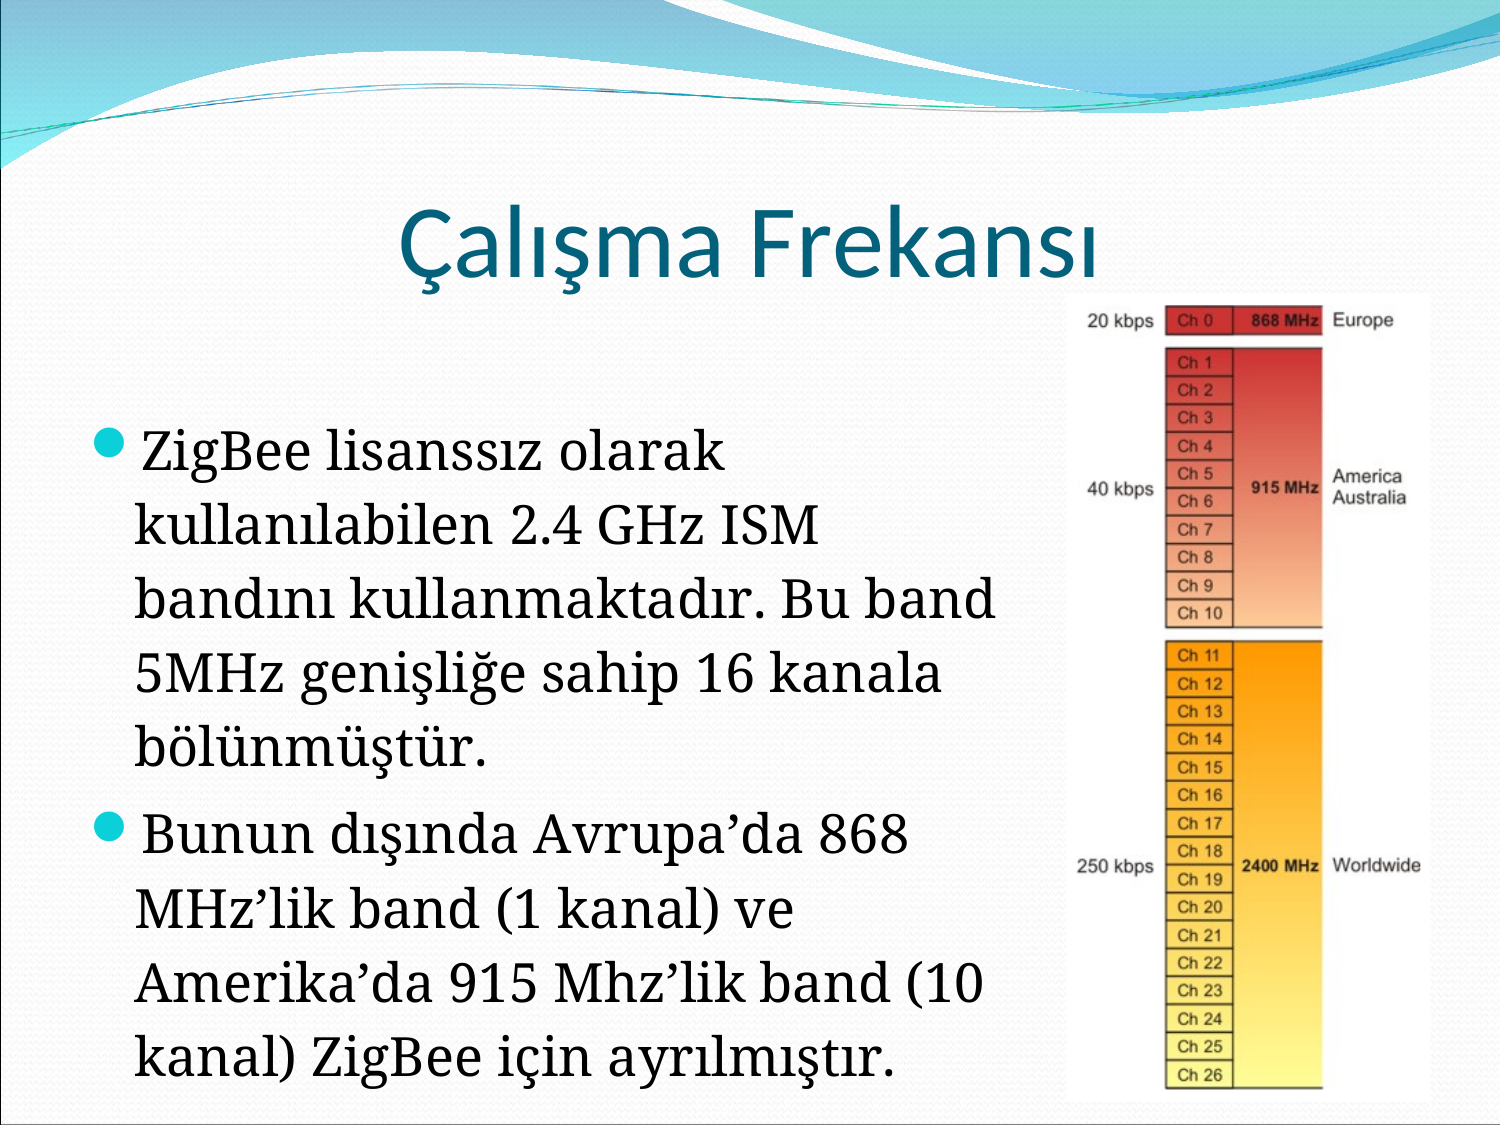

# Çalışma Frekansı
ZigBee lisanssız olarak kullanılabilen 2.4 GHz ISM bandını kullanmaktadır. Bu band 5MHz genişliğe sahip 16 kanala bölünmüştür.
Bunun dışında Avrupa’da 868 MHz’lik band (1 kanal) ve Amerika’da 915 Mhz’lik band (10 kanal) ZigBee için ayrılmıştır.